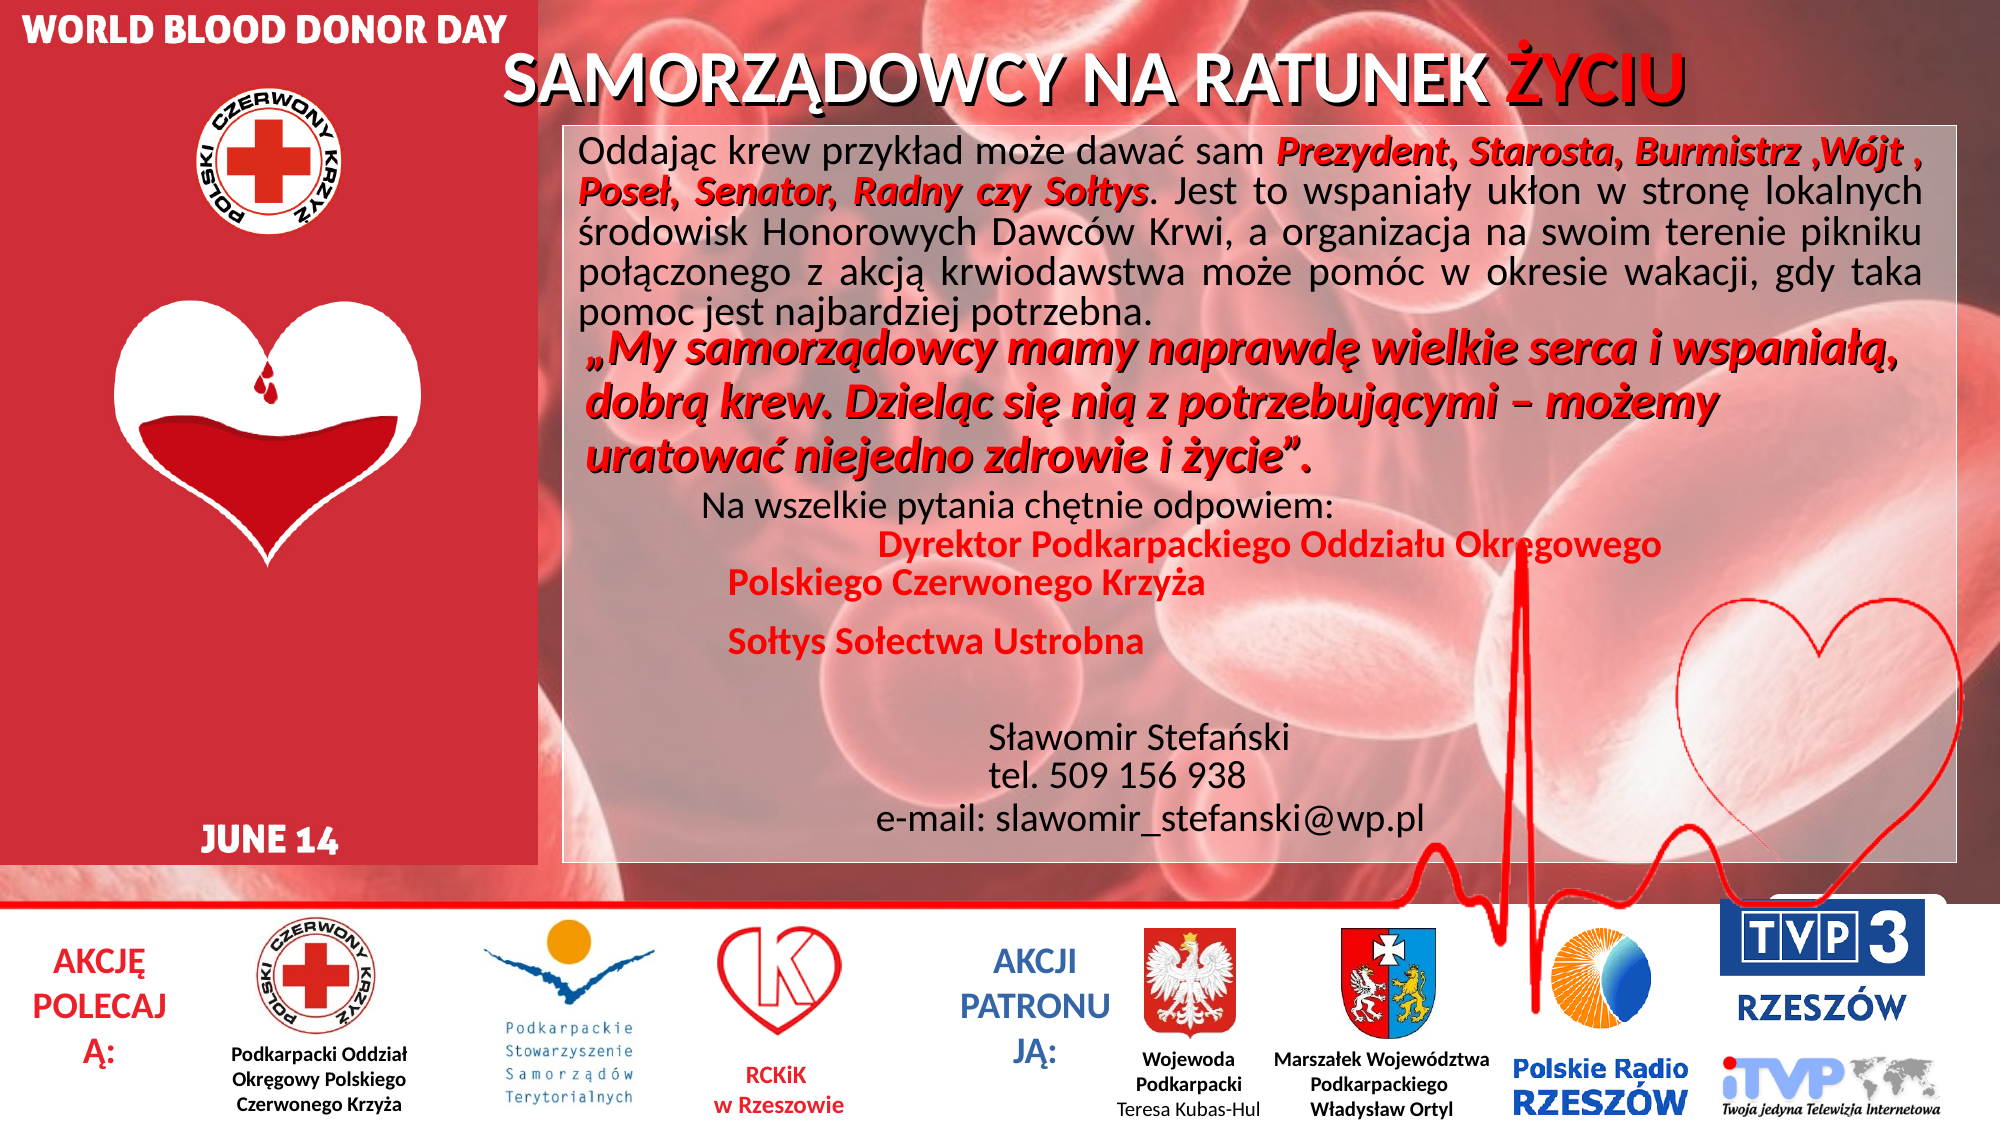

Samorządowcy na ratunek ŻYCIU
# Oddając krew przykład może dawać sam Prezydent, Starosta, Burmistrz ,Wójt , Poseł, Senator, Radny czy Sołtys. Jest to wspaniały ukłon w stronę lokalnych środowisk Honorowych Dawców Krwi, a organizacja na swoim terenie pikniku połączonego z akcją krwiodawstwa może pomóc w okresie wakacji, gdy taka pomoc jest najbardziej potrzebna.
 Na wszelkie pytania chętnie odpowiem:
 	Dyrektor Podkarpackiego Oddziału Okręgowego
	 	Polskiego Czerwonego Krzyża
		Sołtys Sołectwa Ustrobna
Sławomir Stefański
tel. 509 156 938
e-mail: slawomir_stefanski@wp.pl
„My samorządowcy mamy naprawdę wielkie serca i wspaniałą, dobrą krew. Dzieląc się nią z potrzebującymi – możemy uratować niejedno zdrowie i życie”.
Akcję polecają:
Akcji patronują:
Podkarpacki Oddział Okręgowy Polskiego Czerwonego Krzyża
Wojewoda Podkarpacki
Teresa Kubas-Hul
Marszałek Województwa Podkarpackiego
Władysław Ortyl
RCKiK
w Rzeszowie